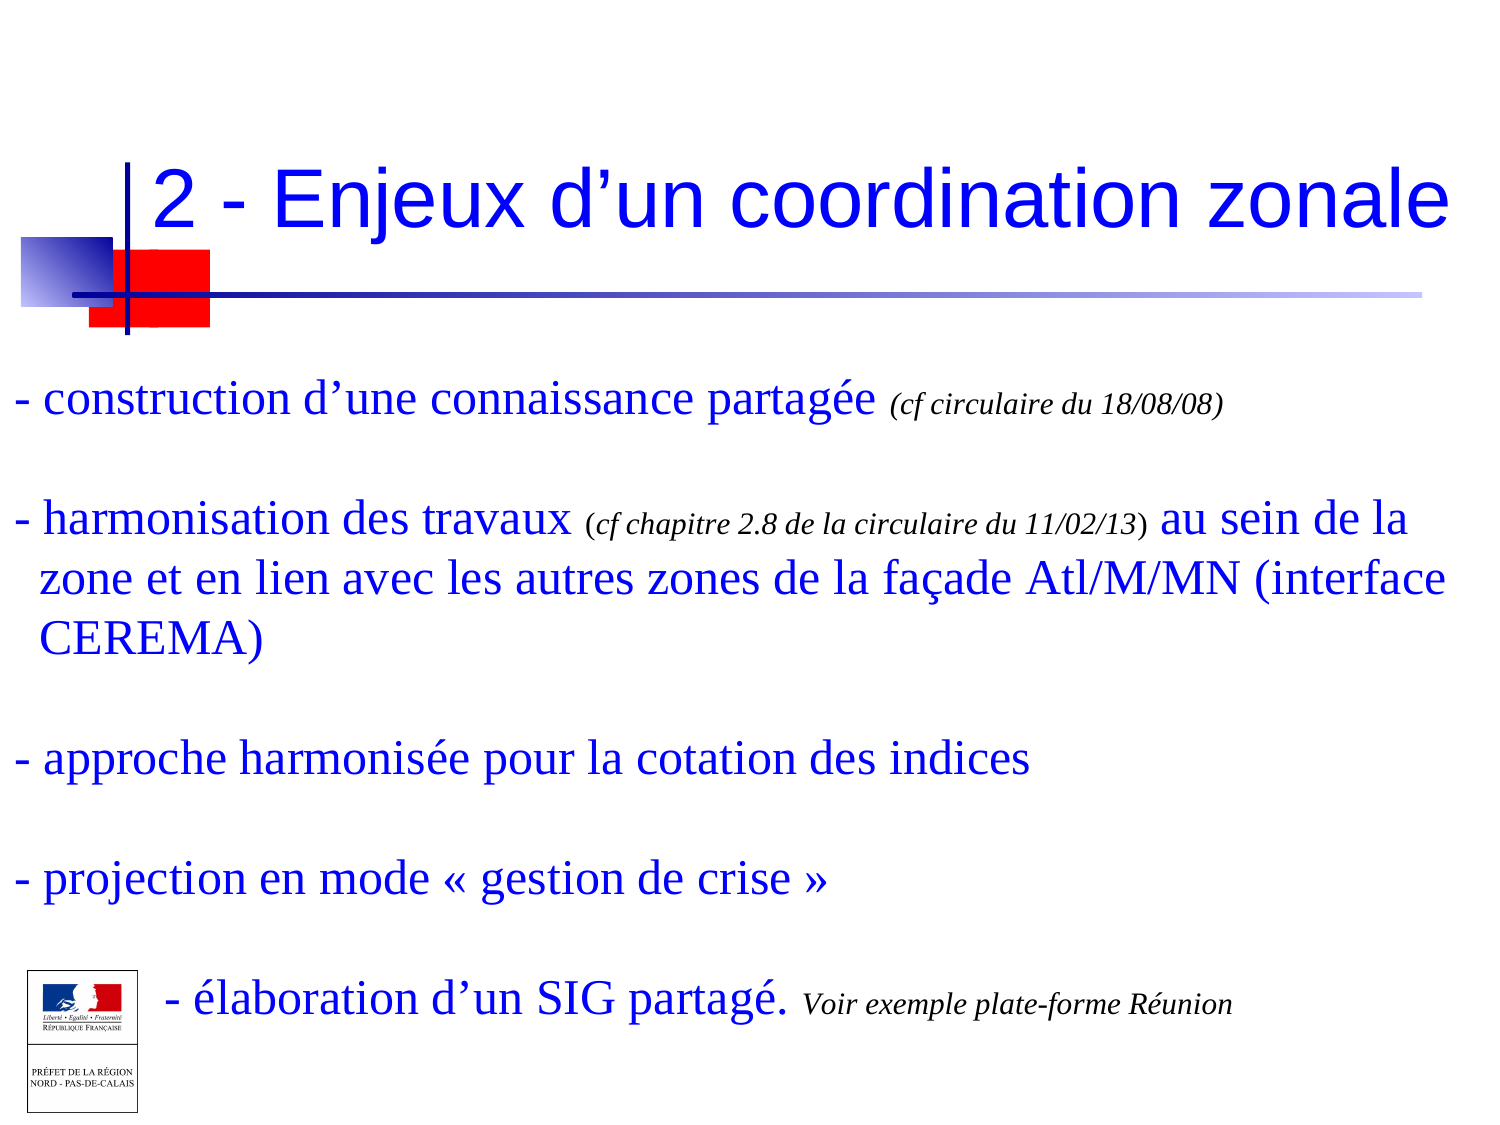

# 2 - Enjeux d’un coordination zonale
- construction d’une connaissance partagée (cf circulaire du 18/08/08)
- harmonisation des travaux (cf chapitre 2.8 de la circulaire du 11/02/13) au sein de la zone et en lien avec les autres zones de la façade Atl/M/MN (interface CEREMA)
- approche harmonisée pour la cotation des indices
- projection en mode « gestion de crise »
	- élaboration d’un SIG partagé. Voir exemple plate-forme Réunion